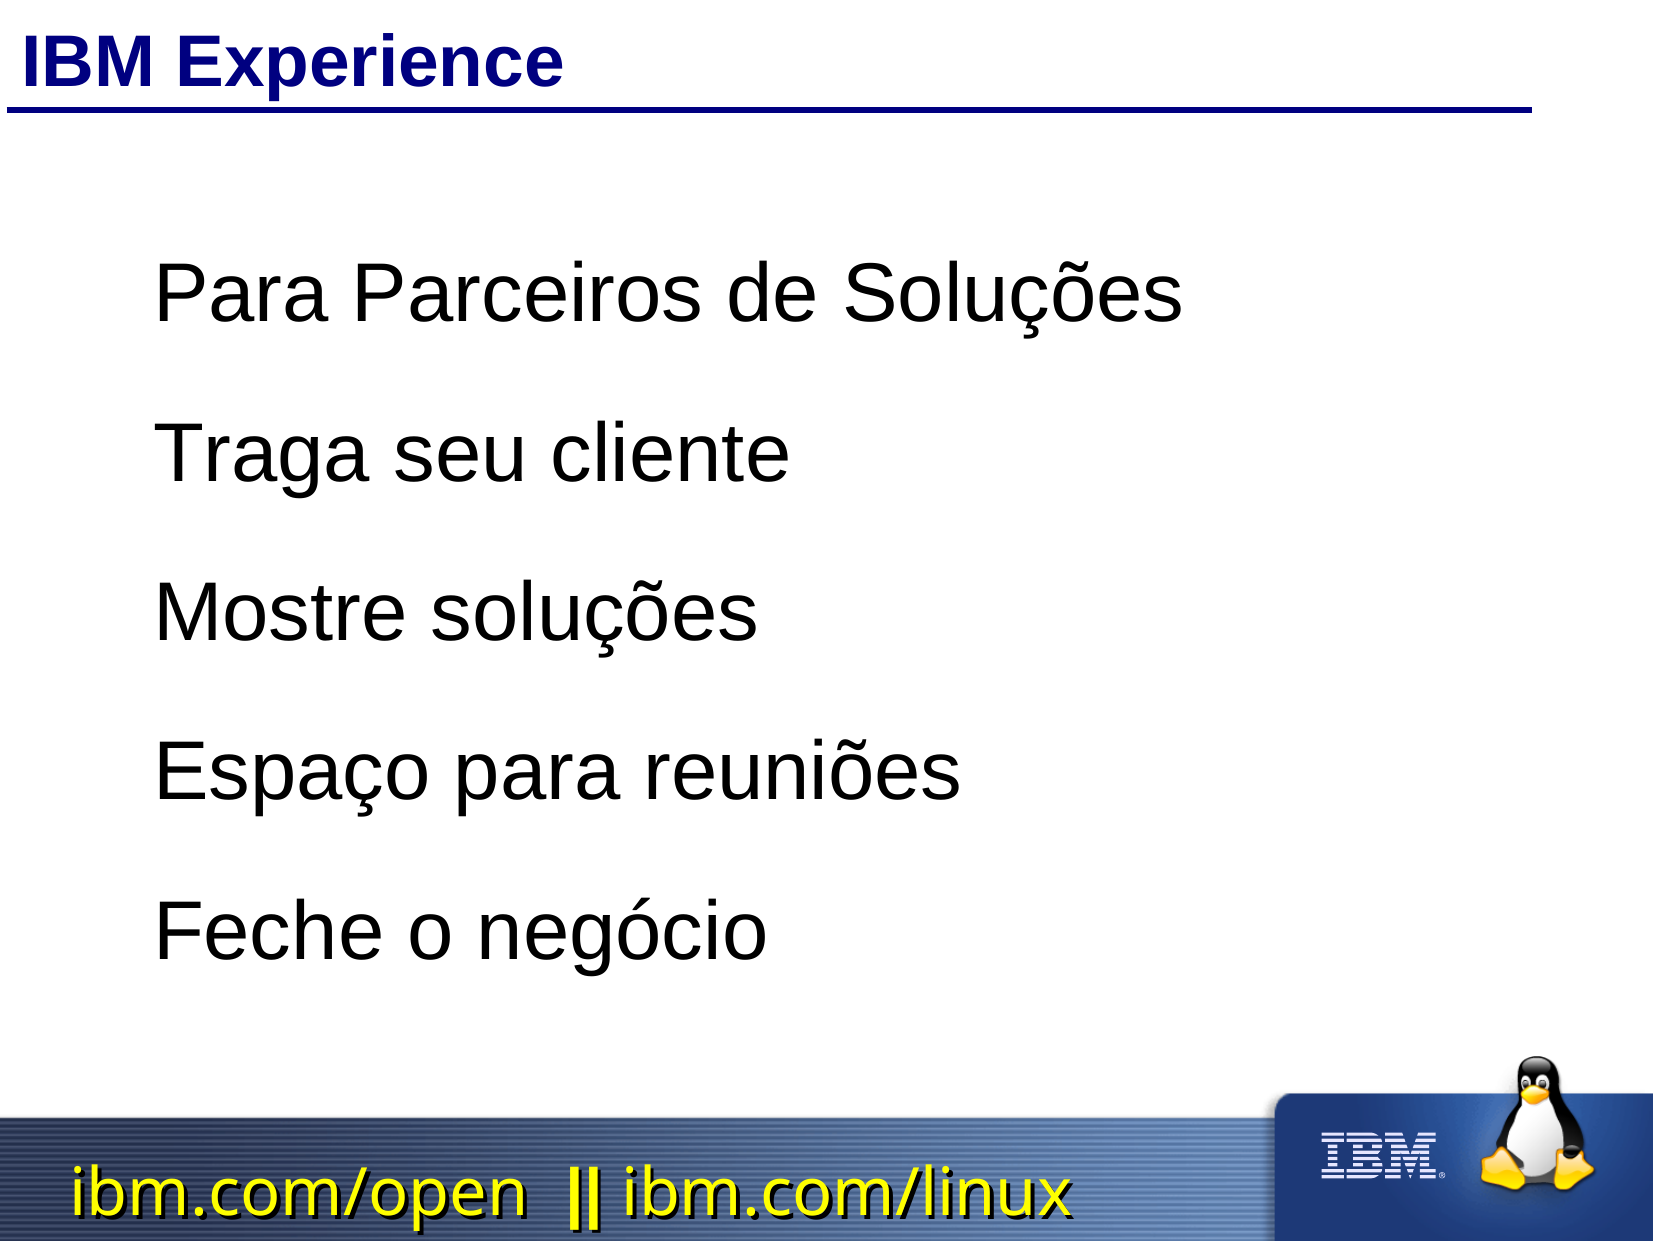

IBM Experience
# Para Parceiros de Soluções
Traga seu cliente
Mostre soluções
Espaço para reuniões
Feche o negócio